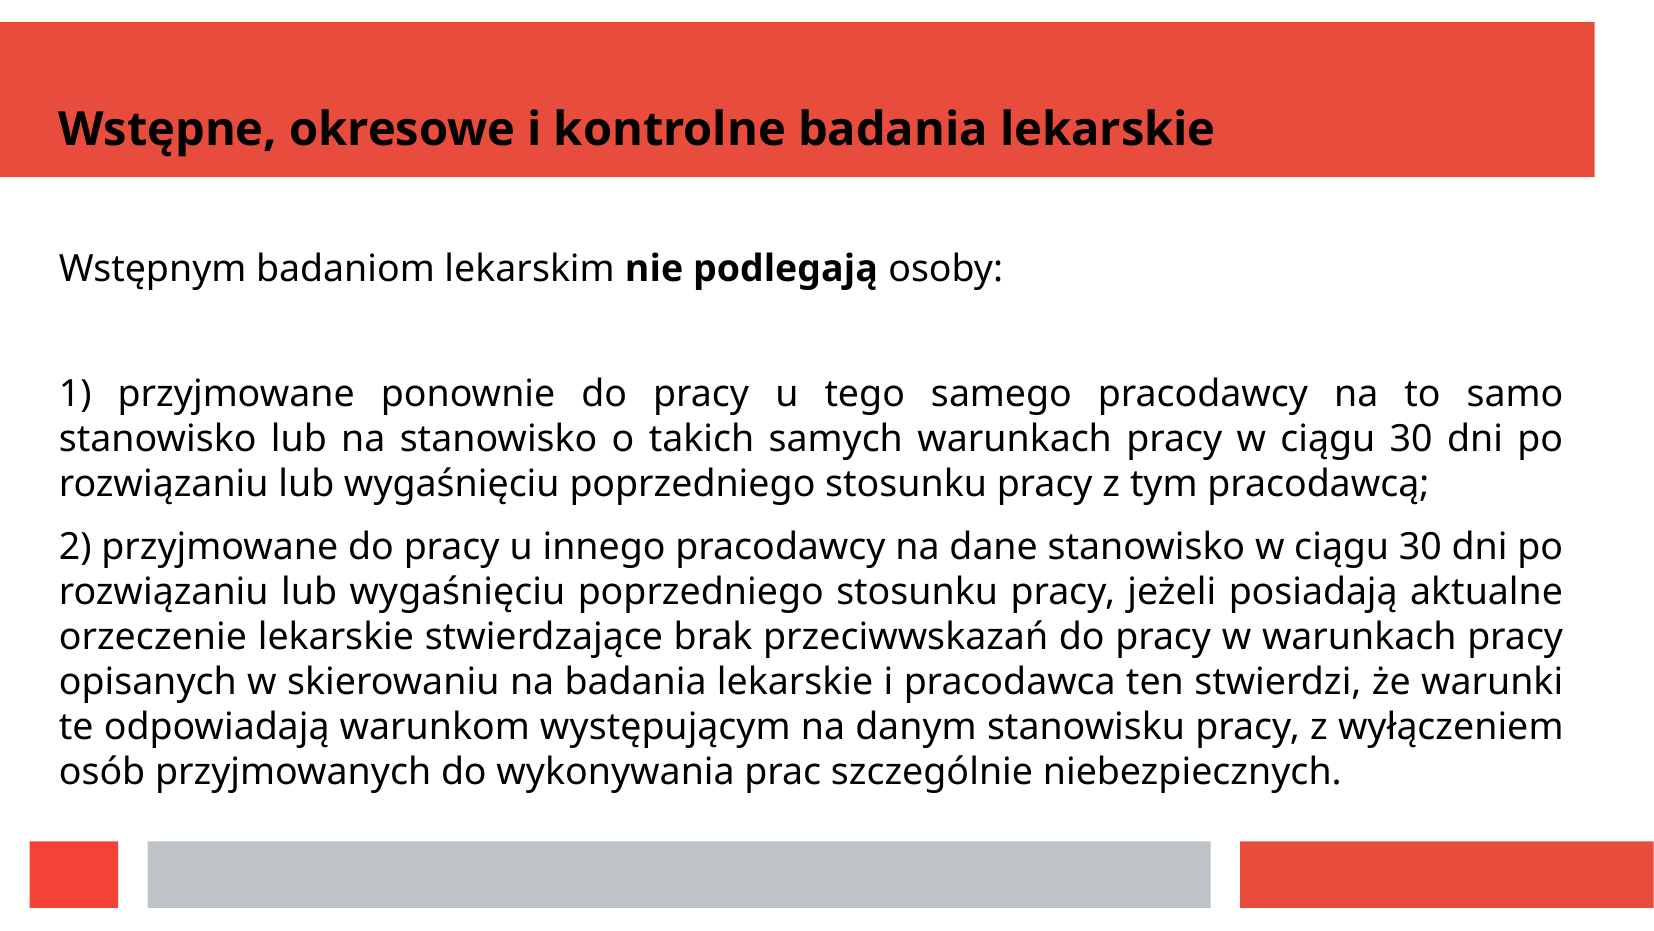

# Wstępne, okresowe i kontrolne badania lekarskie
Wstępnym badaniom lekarskim nie podlegają osoby:
1) przyjmowane ponownie do pracy u tego samego pracodawcy na to samo stanowisko lub na stanowisko o takich samych warunkach pracy w ciągu 30 dni po rozwiązaniu lub wygaśnięciu poprzedniego stosunku pracy z tym pracodawcą;
2) przyjmowane do pracy u innego pracodawcy na dane stanowisko w ciągu 30 dni po rozwiązaniu lub wygaśnięciu poprzedniego stosunku pracy, jeżeli posiadają aktualne orzeczenie lekarskie stwierdzające brak przeciwwskazań do pracy w warunkach pracy opisanych w skierowaniu na badania lekarskie i pracodawca ten stwierdzi, że warunki te odpowiadają warunkom występującym na danym stanowisku pracy, z wyłączeniem osób przyjmowanych do wykonywania prac szczególnie niebezpiecznych.